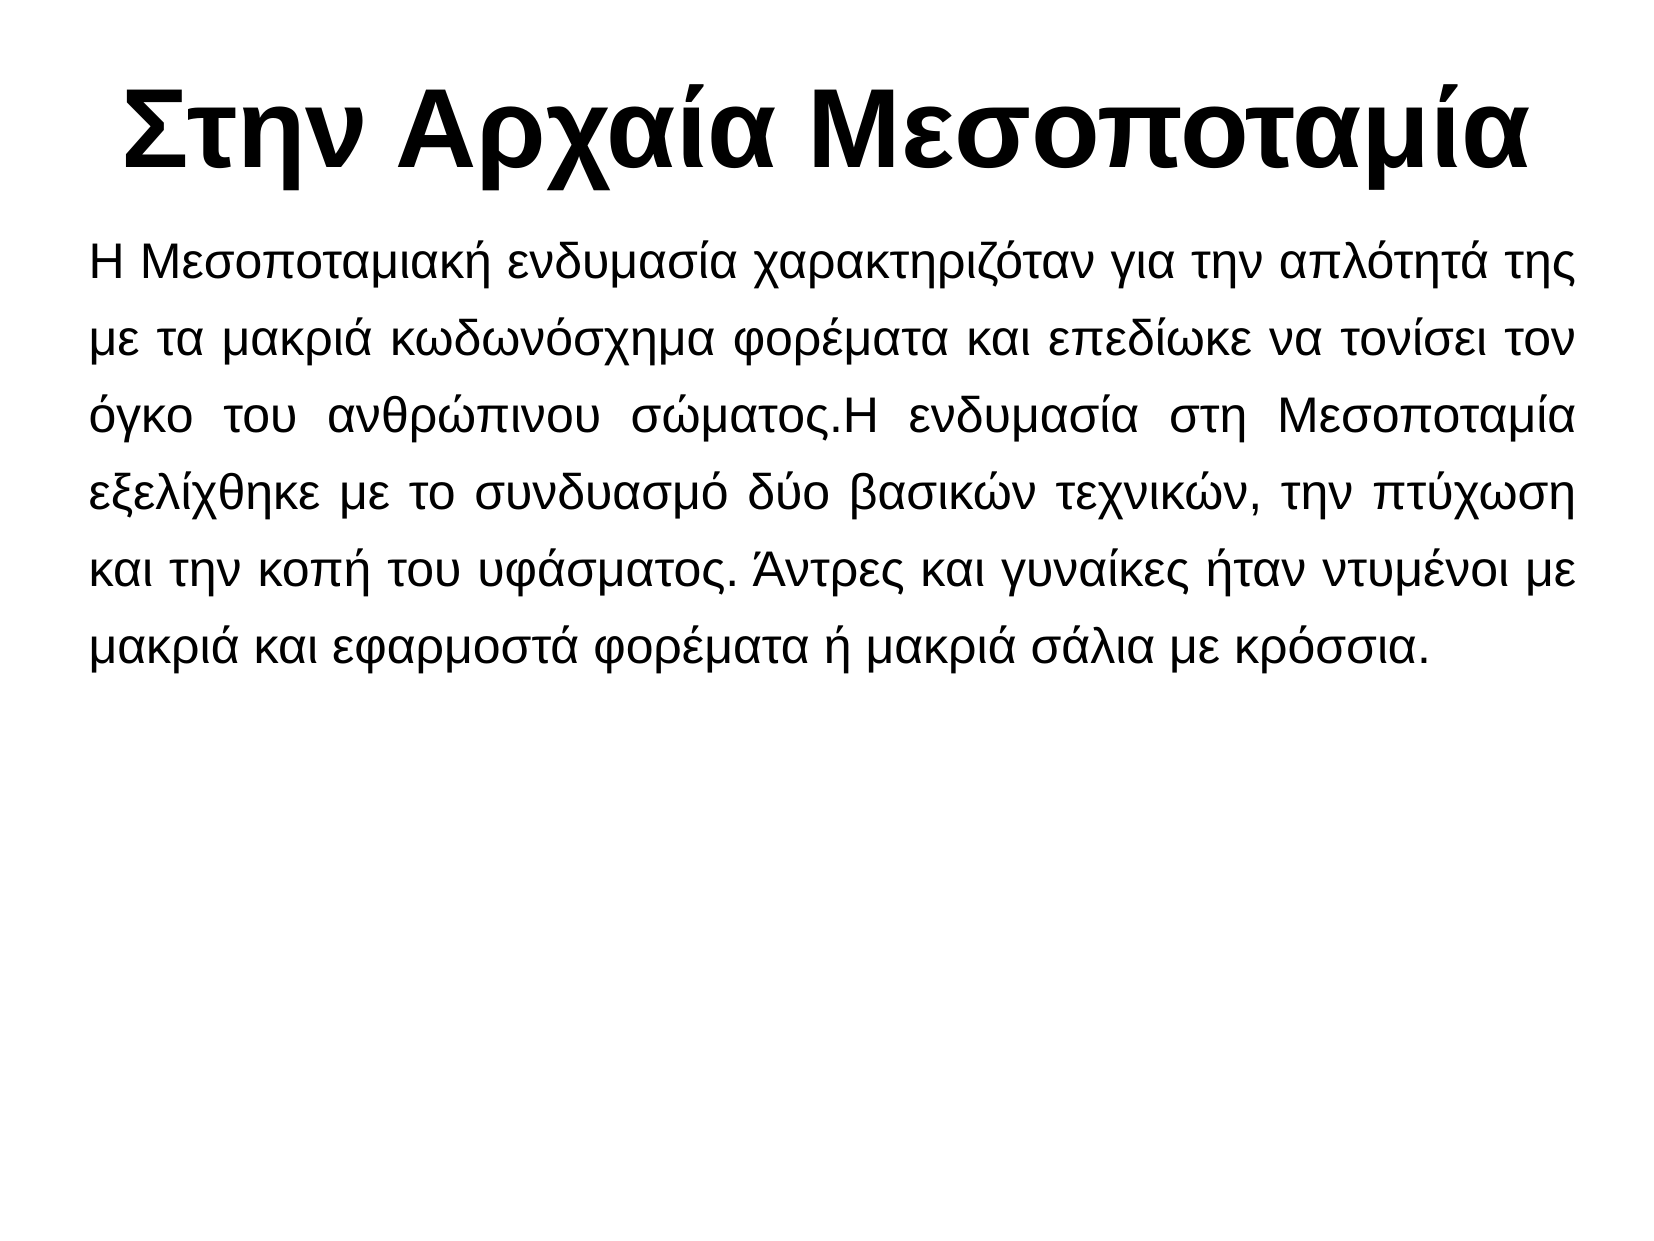

# Στην Αρχαία Μεσοποταμία
Η Μεσοποταμιακή ενδυμασία χαρακτηριζόταν για την απλότητά της με τα μακριά κωδωνόσχημα φορέματα και επεδίωκε να τονίσει τον όγκο του ανθρώπινου σώματος.Η ενδυμασία στη Μεσοποταμία εξελίχθηκε με το συνδυασμό δύο βασικών τεχνικών, την πτύχωση και την κοπή του υφάσματος. Άντρες και γυναίκες ήταν ντυμένοι με μακριά και εφαρμοστά φορέματα ή μακριά σάλια με κρόσσια.